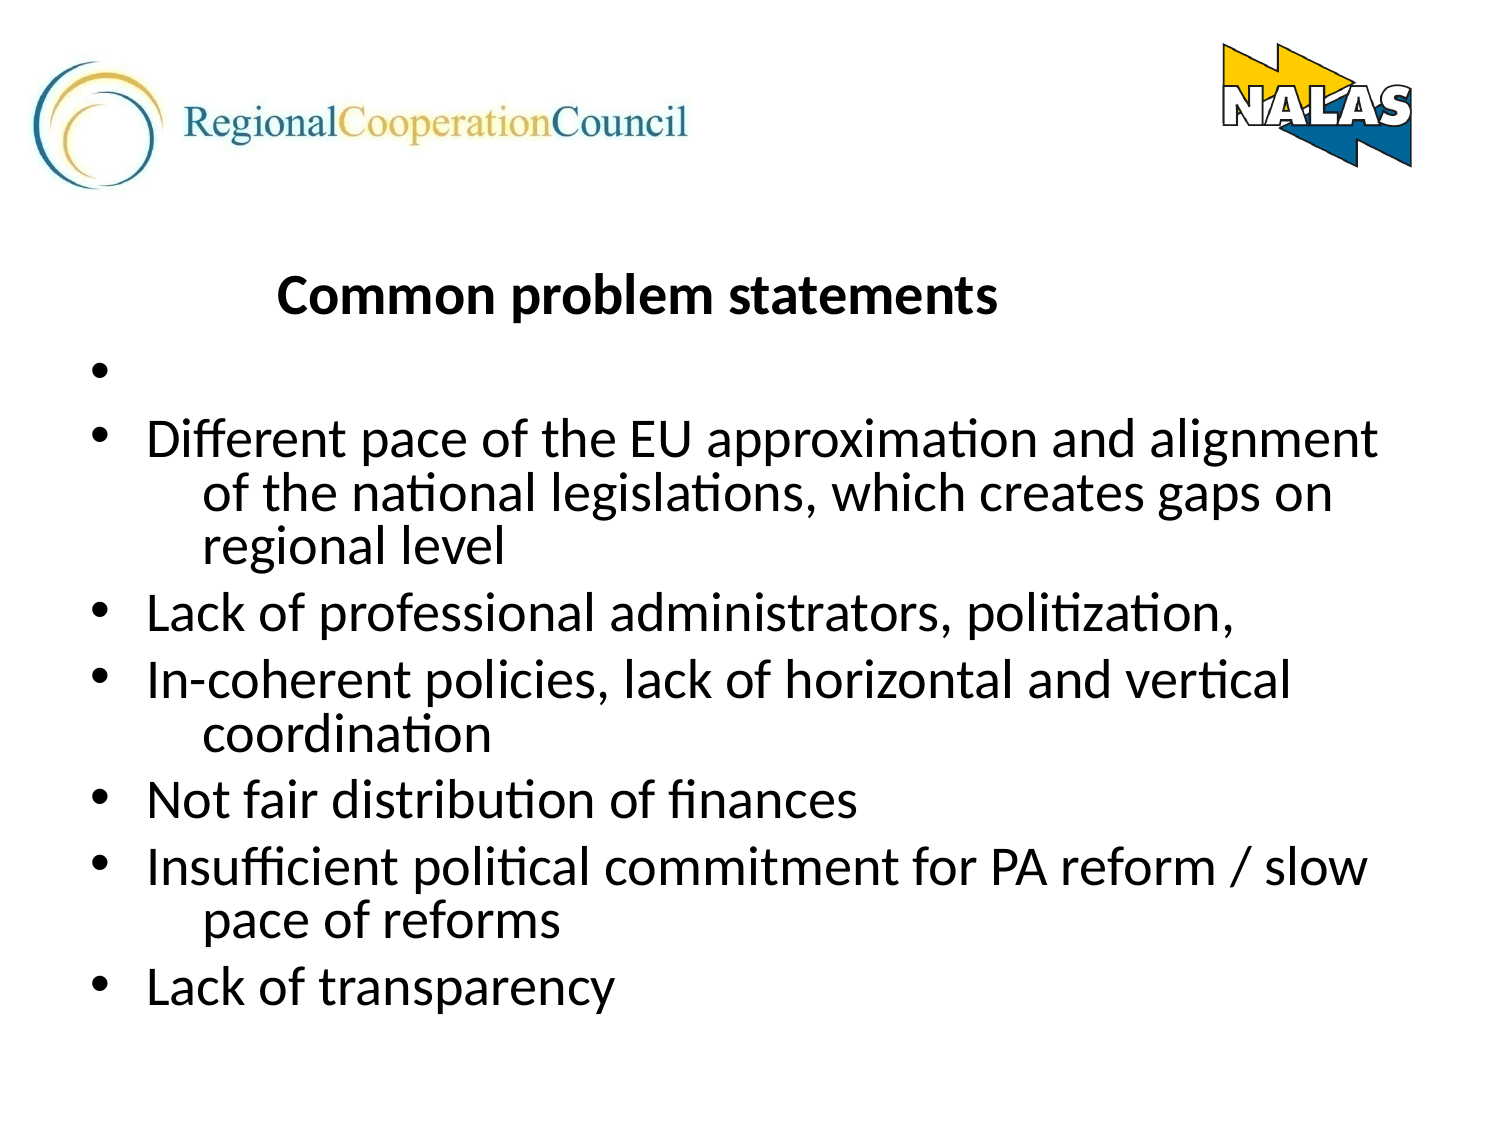

# Common problem statements
Different pace of the EU approximation and alignment of the national legislations, which creates gaps on regional level
Lack of professional administrators, politization,
In-coherent policies, lack of horizontal and vertical coordination
Not fair distribution of finances
Insufficient political commitment for PA reform / slow pace of reforms
Lack of transparency